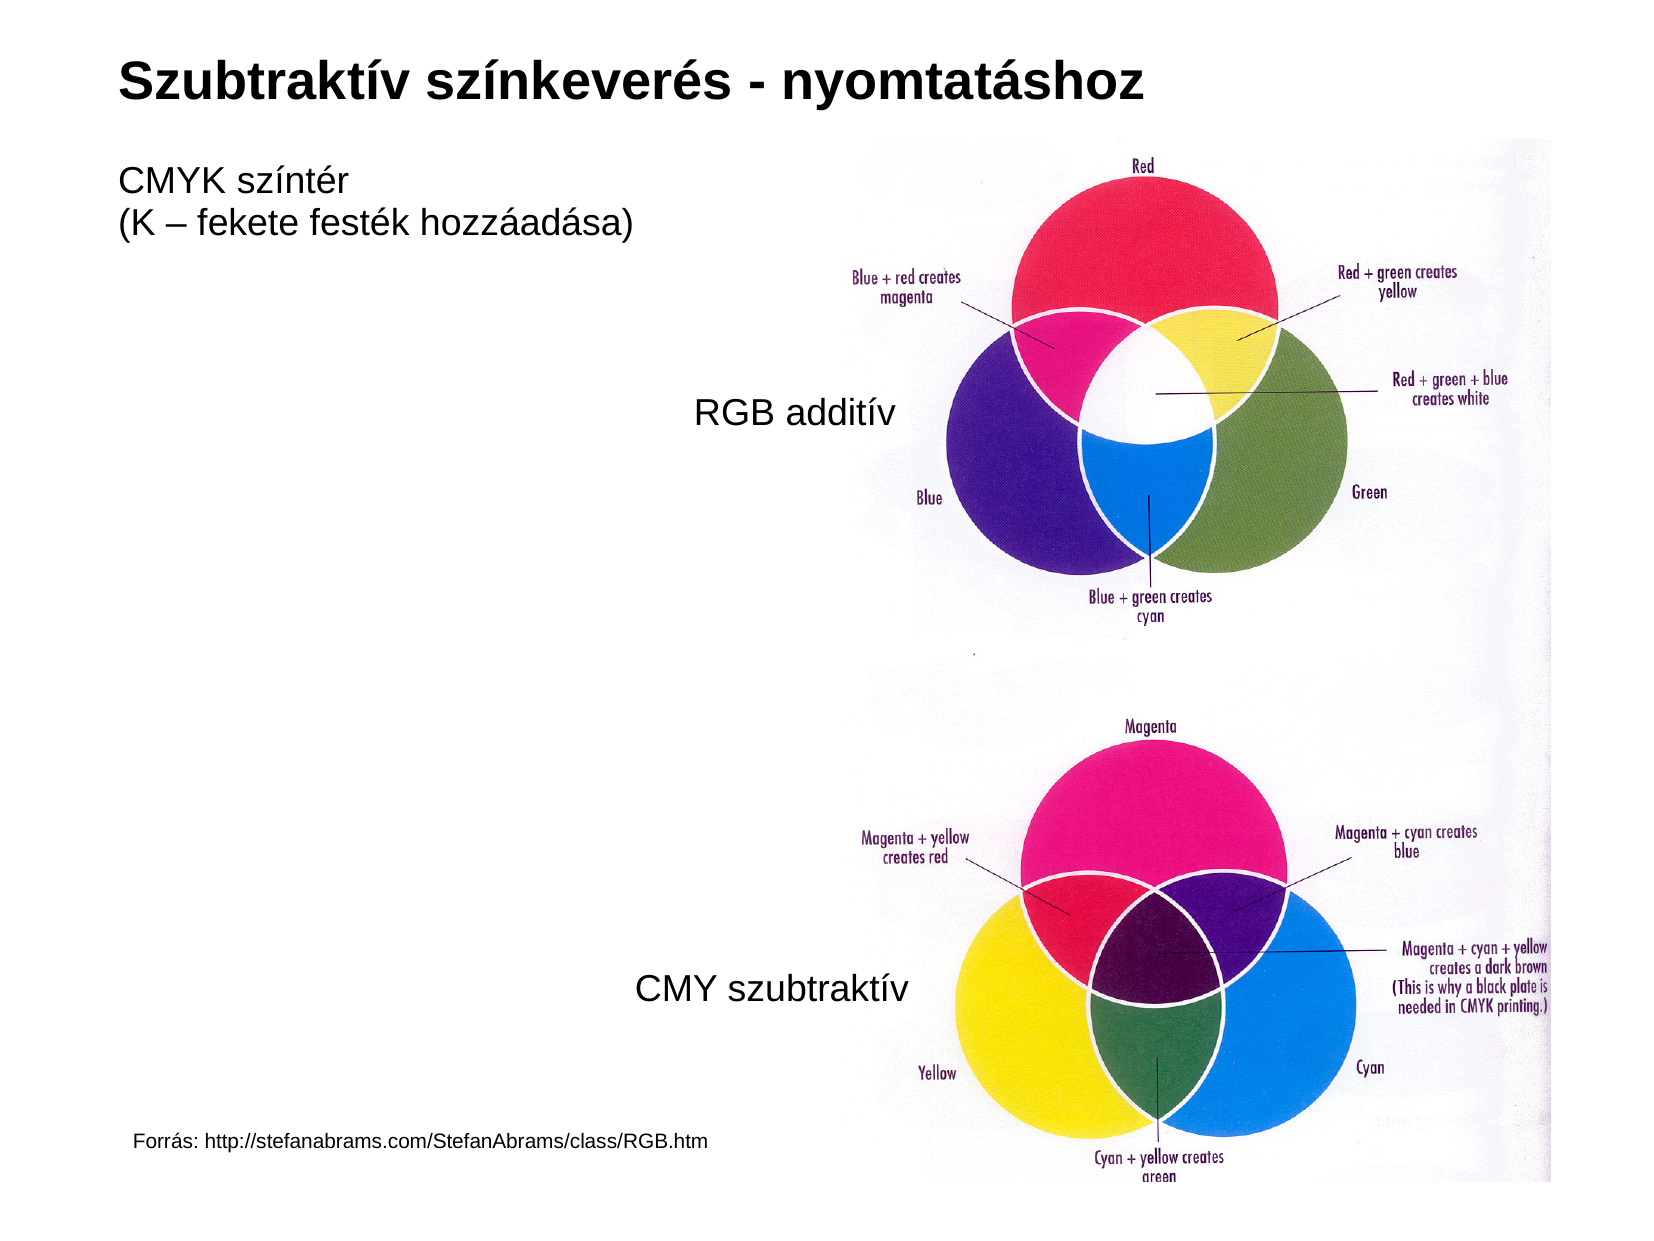

Szubtraktív színkeverés - nyomtatáshoz
CMYK színtér
(K – fekete festék hozzáadása)
RGB additív
CMY szubtraktív
Forrás: http://stefanabrams.com/StefanAbrams/class/RGB.htm